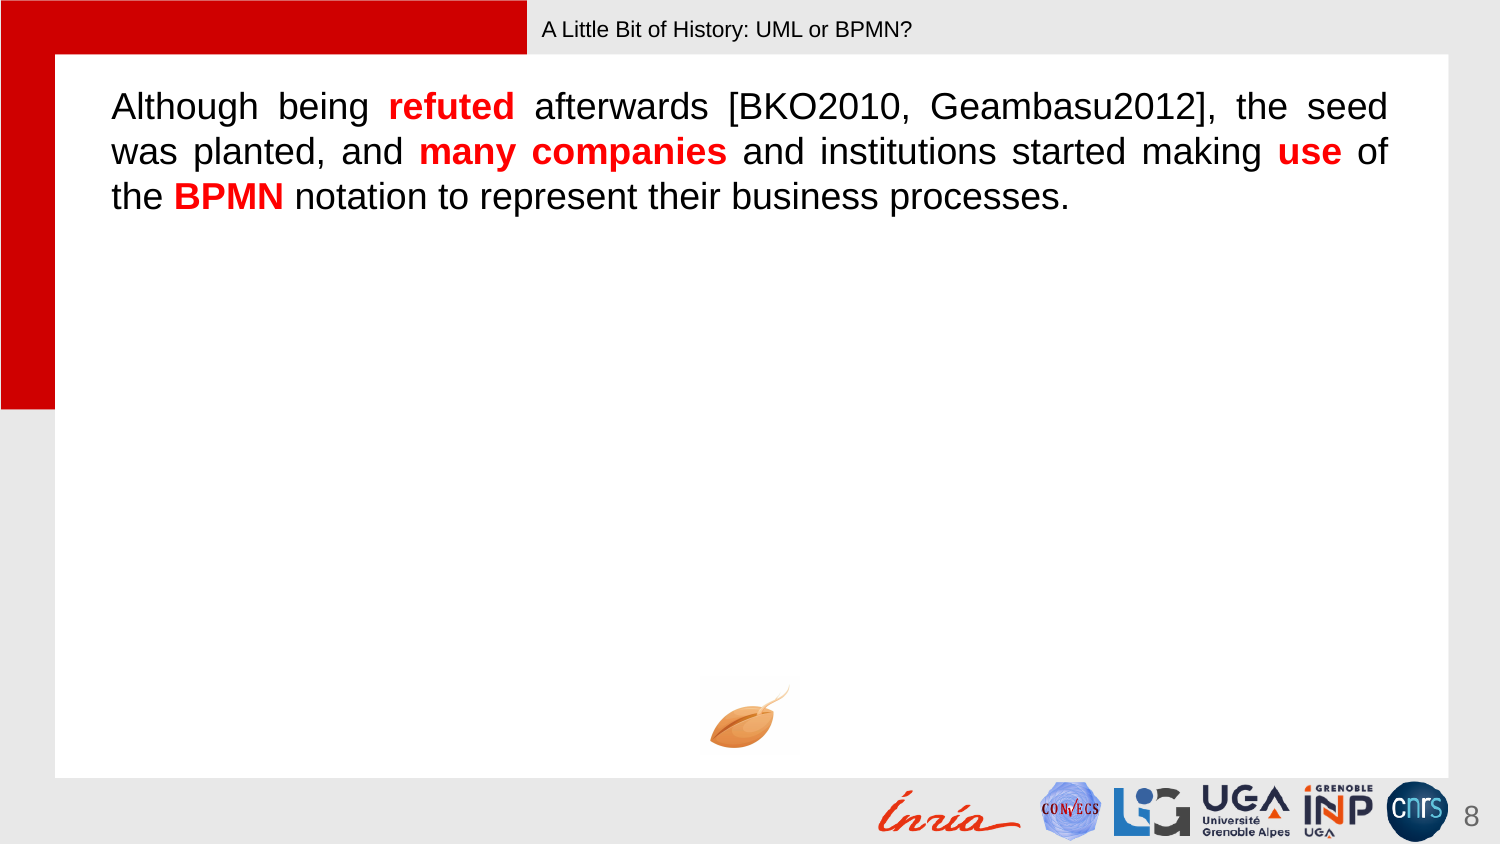

# A Little Bit of History: UML or BPMN?
Although being refuted afterwards [BKO2010, Geambasu2012], the seed was planted, and many companies and institutions started making use of the BPMN notation to represent their business processes.
8